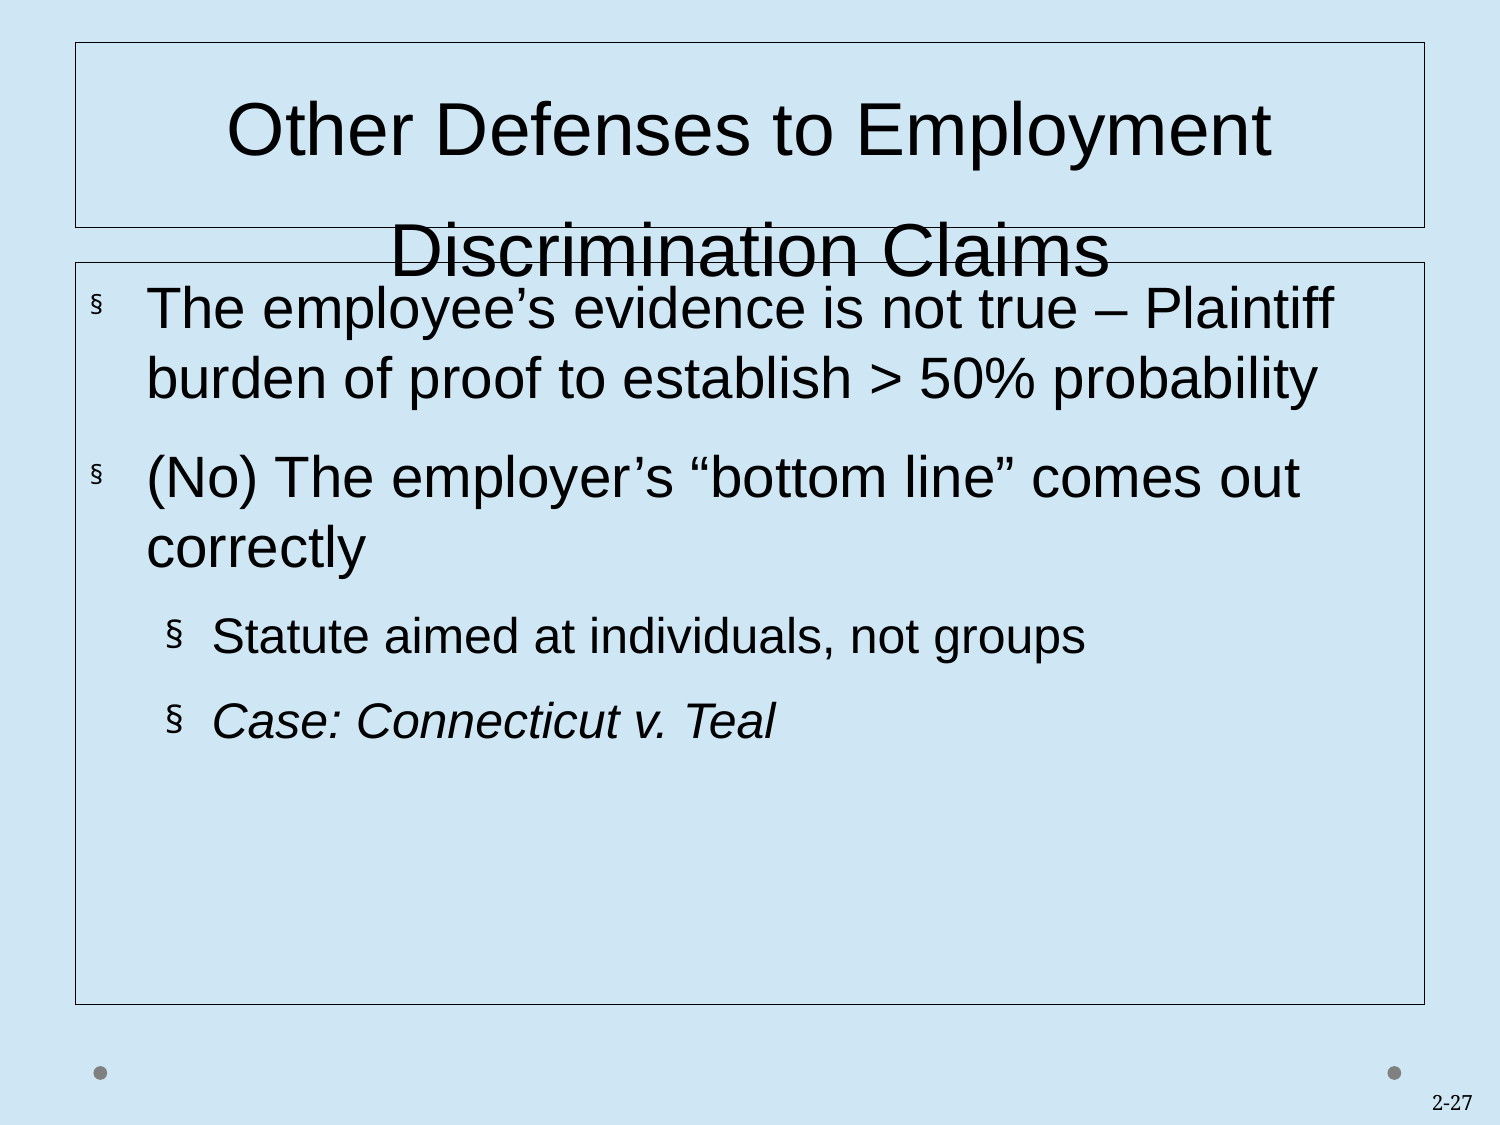

# Other Defenses to Employment Discrimination Claims
The employee’s evidence is not true – Plaintiff burden of proof to establish > 50% probability
(No) The employer’s “bottom line” comes out correctly
Statute aimed at individuals, not groups
Case: Connecticut v. Teal